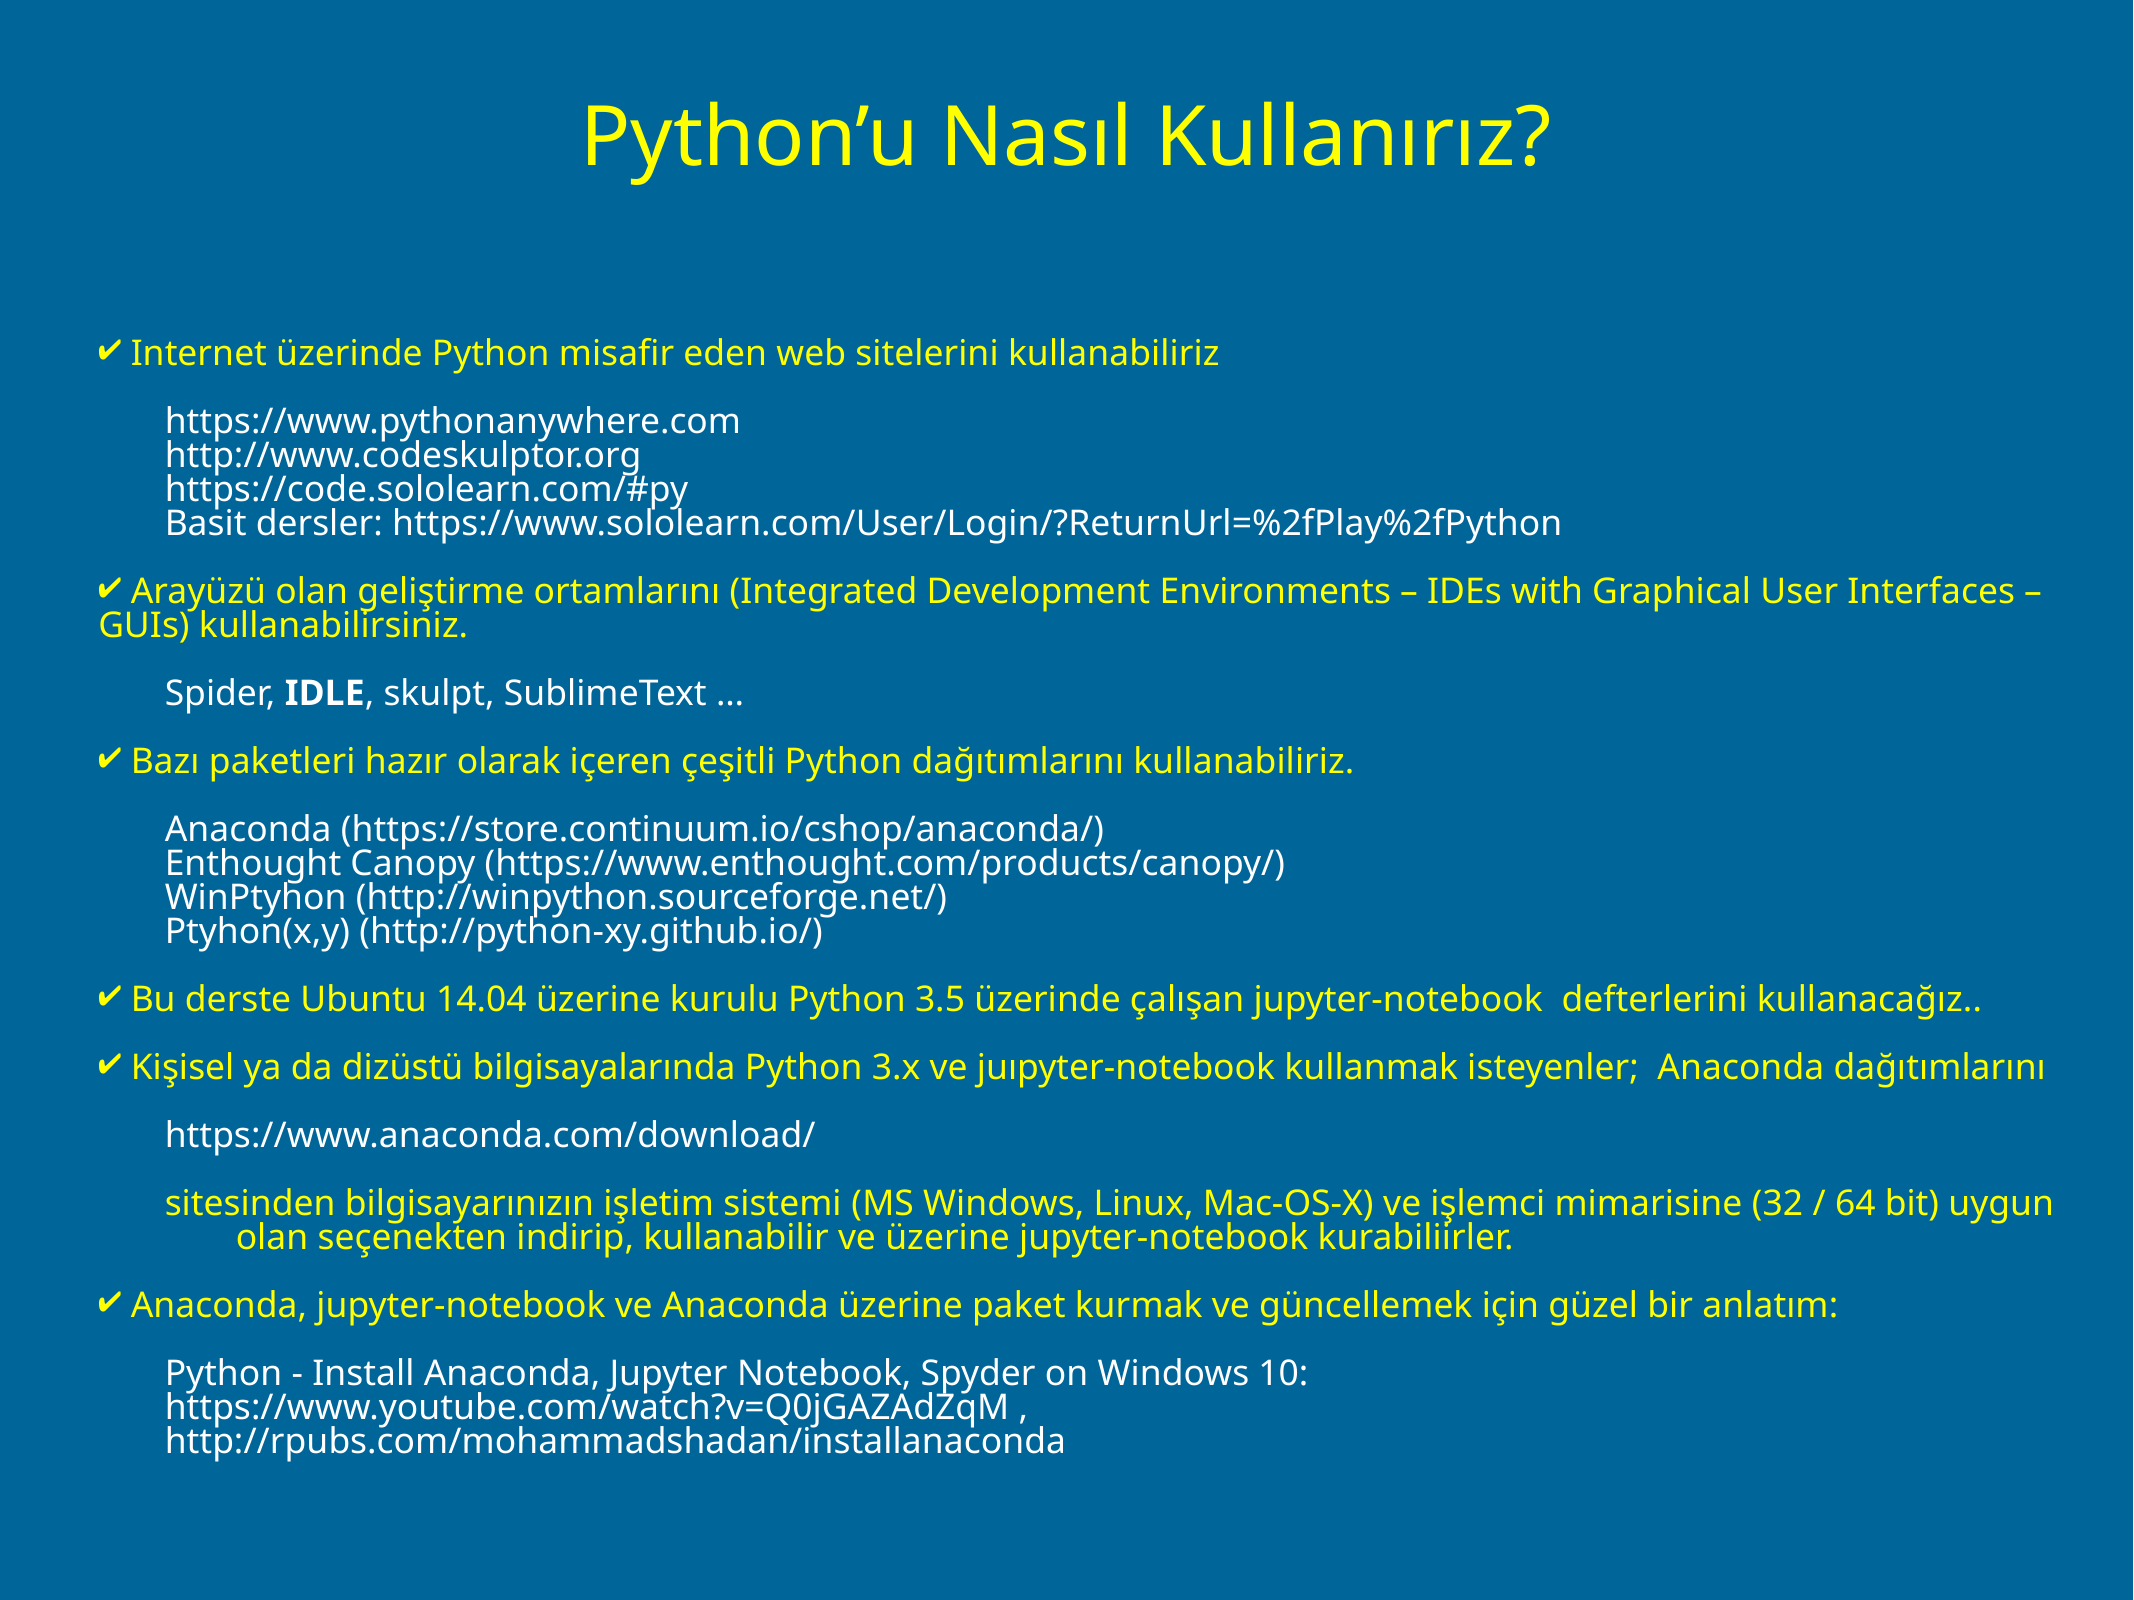

# Python’u Nasıl Kullanırız?
 Internet üzerinde Python misafir eden web sitelerini kullanabiliriz
https://www.pythonanywhere.com
http://www.codeskulptor.org
https://code.sololearn.com/#py
Basit dersler: https://www.sololearn.com/User/Login/?ReturnUrl=%2fPlay%2fPython
 Arayüzü olan geliştirme ortamlarını (Integrated Development Environments – IDEs with Graphical User Interfaces – GUIs) kullanabilirsiniz.
Spider, IDLE, skulpt, SublimeText …
 Bazı paketleri hazır olarak içeren çeşitli Python dağıtımlarını kullanabiliriz.
Anaconda (https://store.continuum.io/cshop/anaconda/)
Enthought Canopy (https://www.enthought.com/products/canopy/)
WinPtyhon (http://winpython.sourceforge.net/)
Ptyhon(x,y) (http://python-xy.github.io/)
 Bu derste Ubuntu 14.04 üzerine kurulu Python 3.5 üzerinde çalışan jupyter-notebook defterlerini kullanacağız..
 Kişisel ya da dizüstü bilgisayalarında Python 3.x ve juıpyter-notebook kullanmak isteyenler; Anaconda dağıtımlarını
https://www.anaconda.com/download/
sitesinden bilgisayarınızın işletim sistemi (MS Windows, Linux, Mac-OS-X) ve işlemci mimarisine (32 / 64 bit) uygun olan seçenekten indirip, kullanabilir ve üzerine jupyter-notebook kurabiliirler.
 Anaconda, jupyter-notebook ve Anaconda üzerine paket kurmak ve güncellemek için güzel bir anlatım:
Python - Install Anaconda, Jupyter Notebook, Spyder on Windows 10:
https://www.youtube.com/watch?v=Q0jGAZAdZqM ,
http://rpubs.com/mohammadshadan/installanaconda